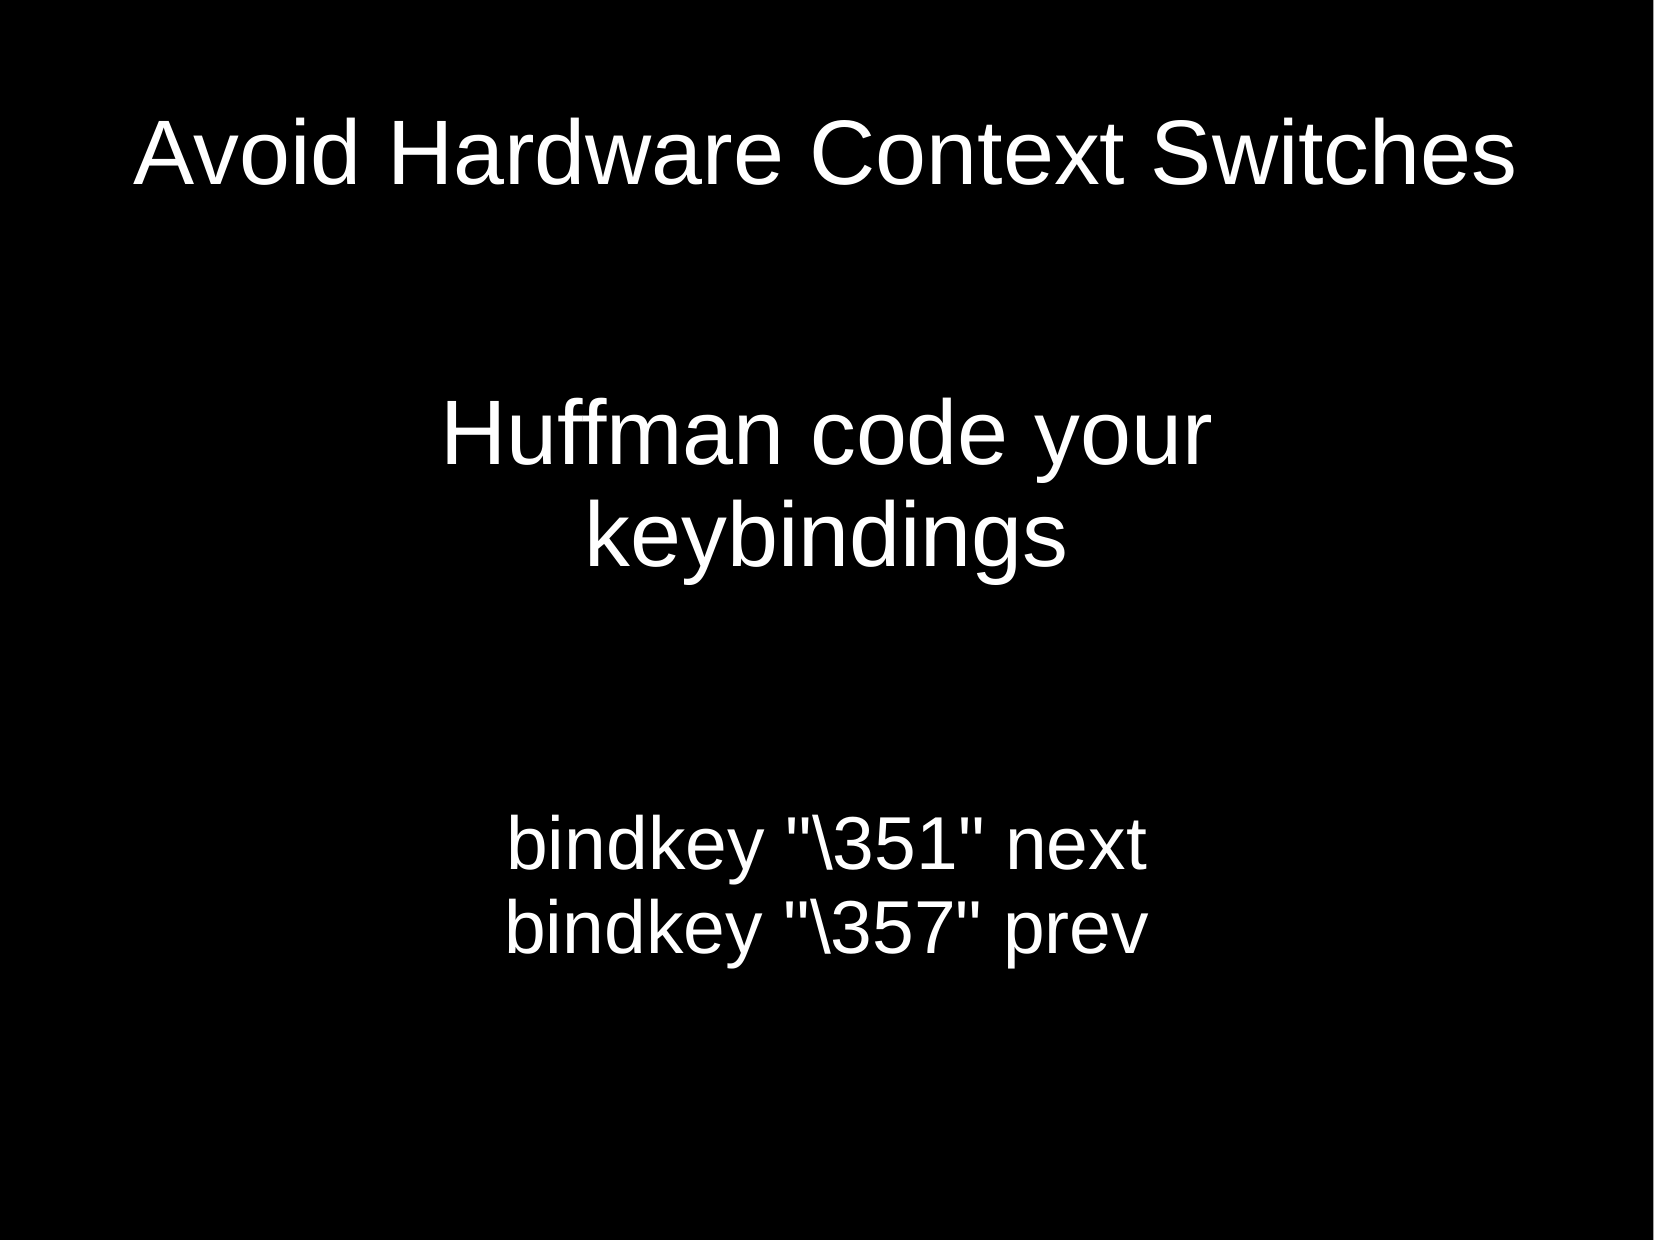

# Avoid Hardware Context Switches
Huffman code your
keybindings
bindkey "\351" next
bindkey "\357" prev